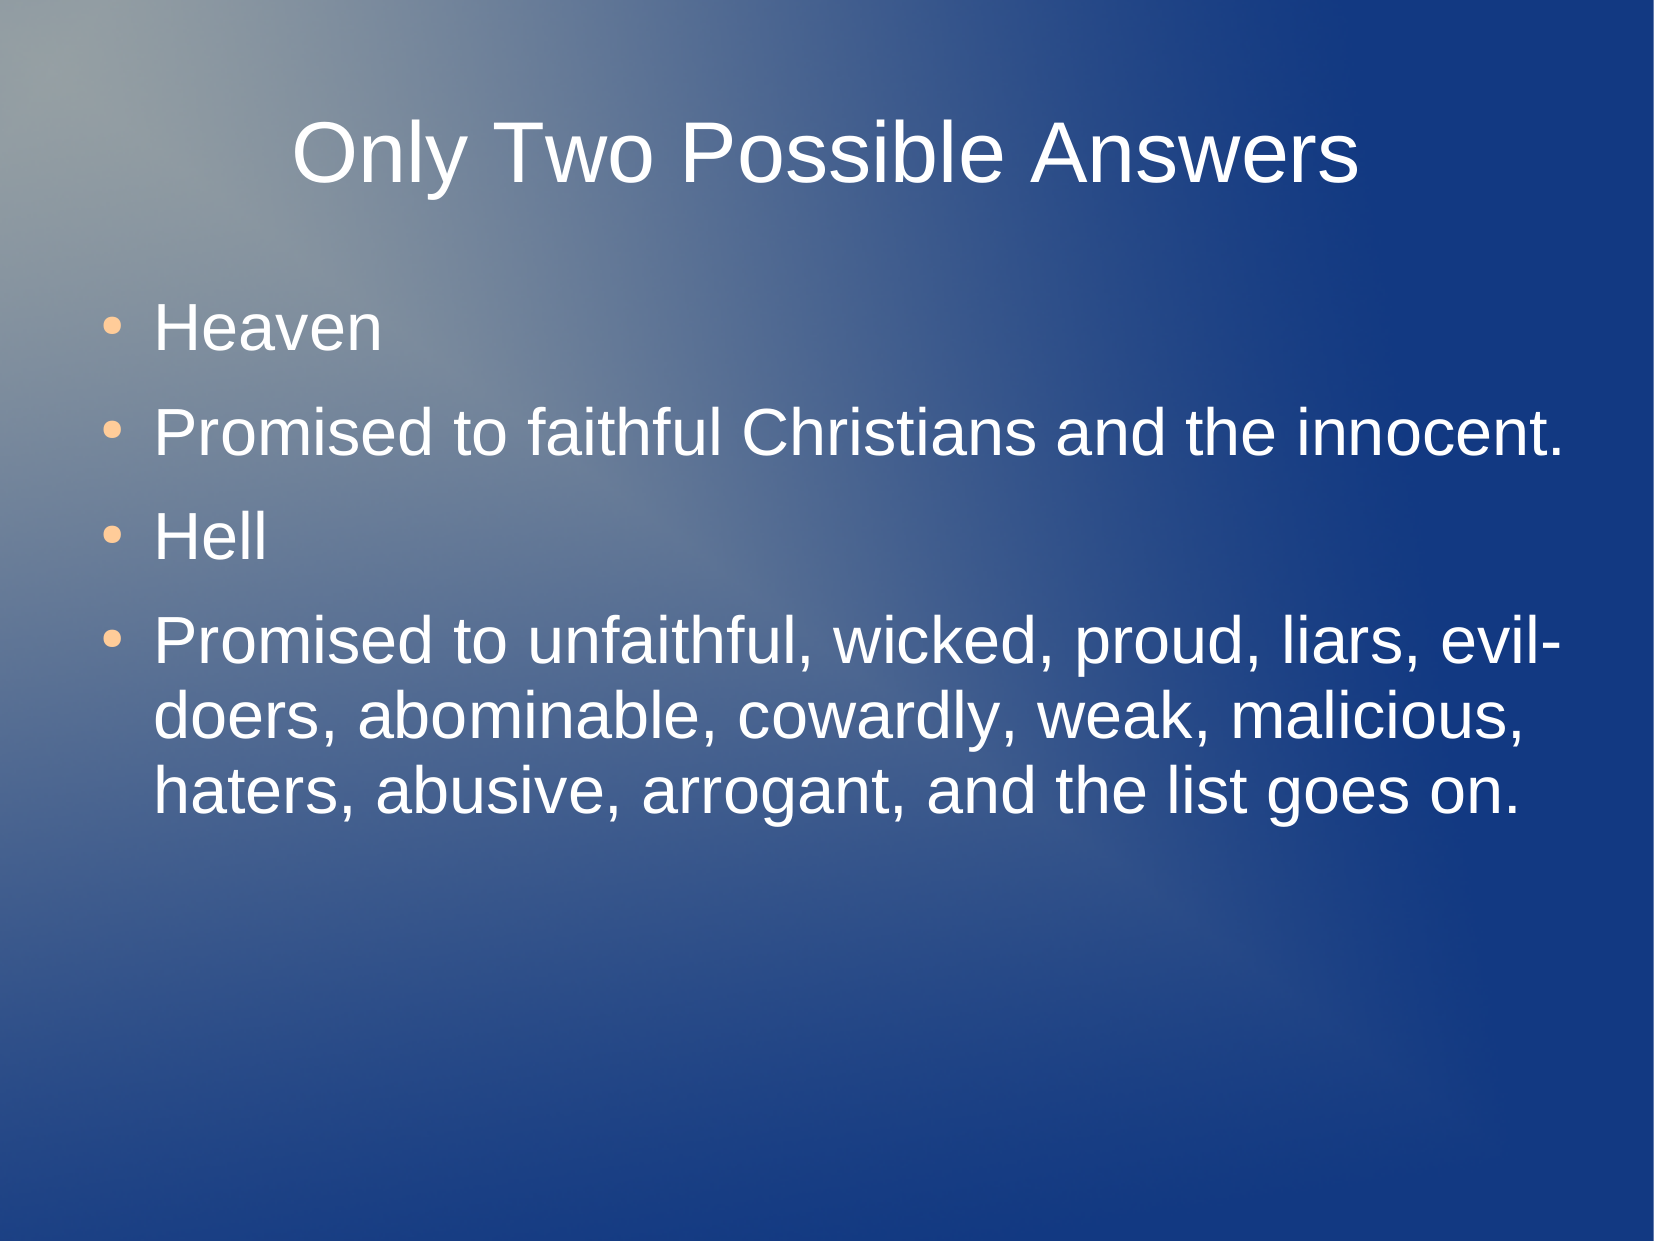

# Only Two Possible Answers
Heaven
Promised to faithful Christians and the innocent.
Hell
Promised to unfaithful, wicked, proud, liars, evil-doers, abominable, cowardly, weak, malicious, haters, abusive, arrogant, and the list goes on.